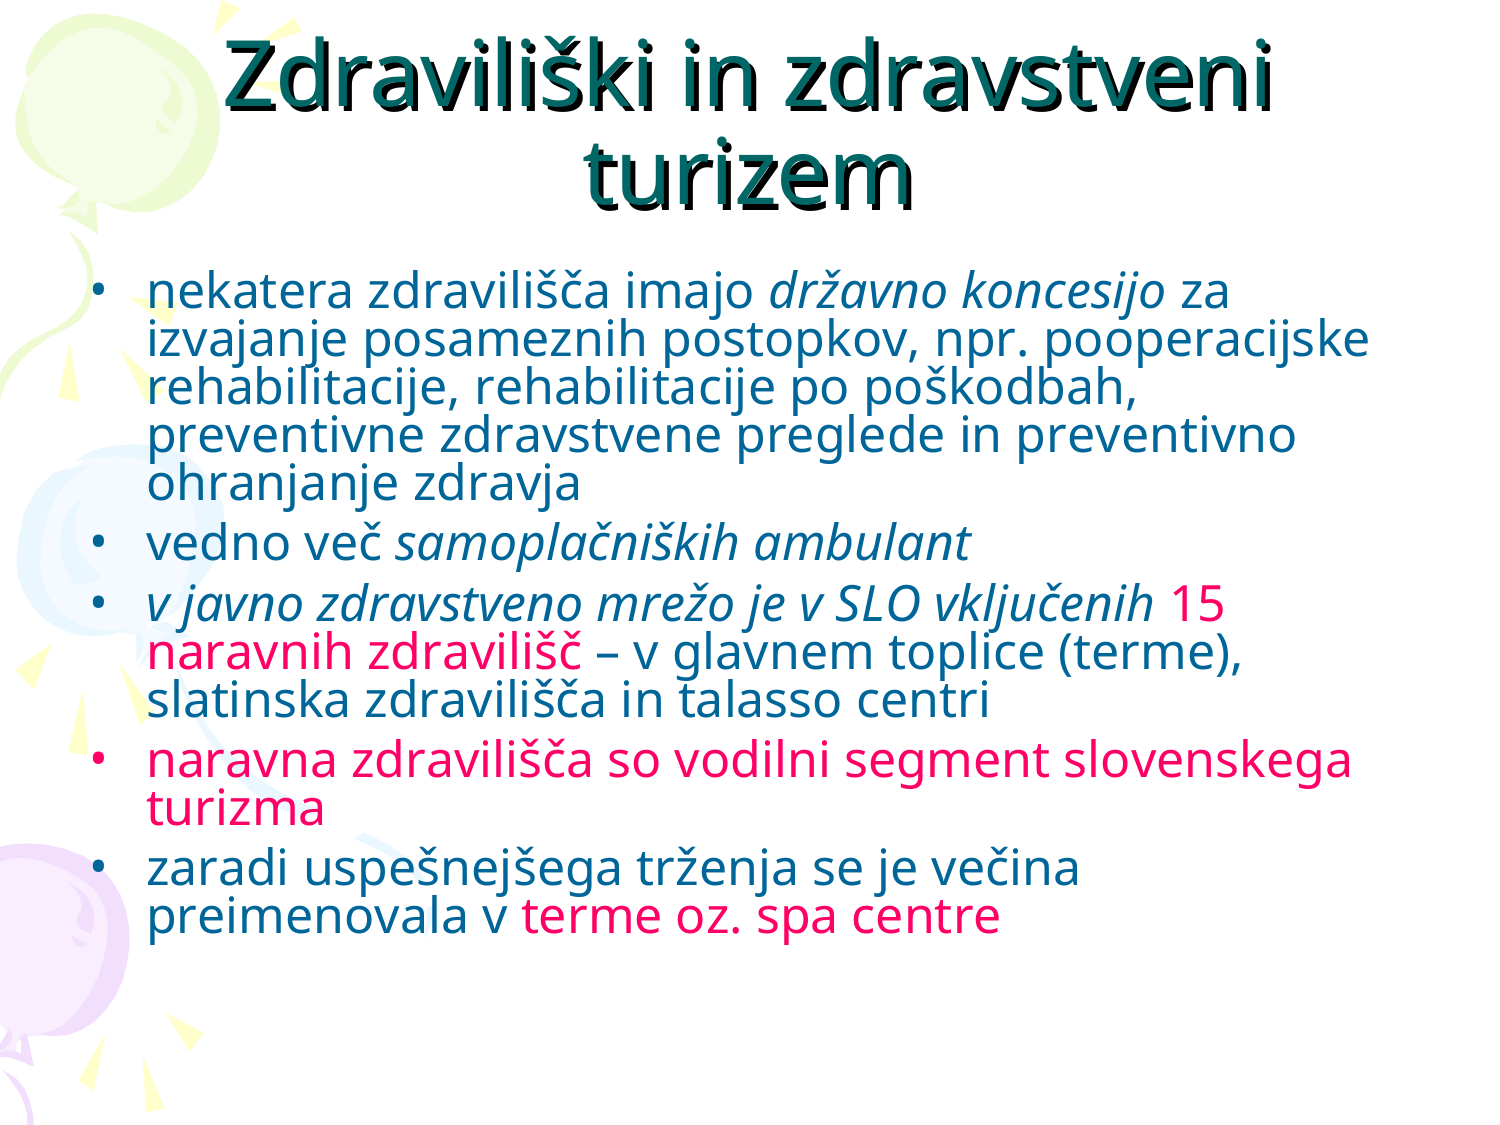

# Zdraviliški in zdravstveni turizem
nekatera zdravilišča imajo državno koncesijo za izvajanje posameznih postopkov, npr. pooperacijske rehabilitacije, rehabilitacije po poškodbah, preventivne zdravstvene preglede in preventivno ohranjanje zdravja
vedno več samoplačniških ambulant
v javno zdravstveno mrežo je v SLO vključenih 15 naravnih zdravilišč – v glavnem toplice (terme), slatinska zdravilišča in talasso centri
naravna zdravilišča so vodilni segment slovenskega turizma
zaradi uspešnejšega trženja se je večina preimenovala v terme oz. spa centre